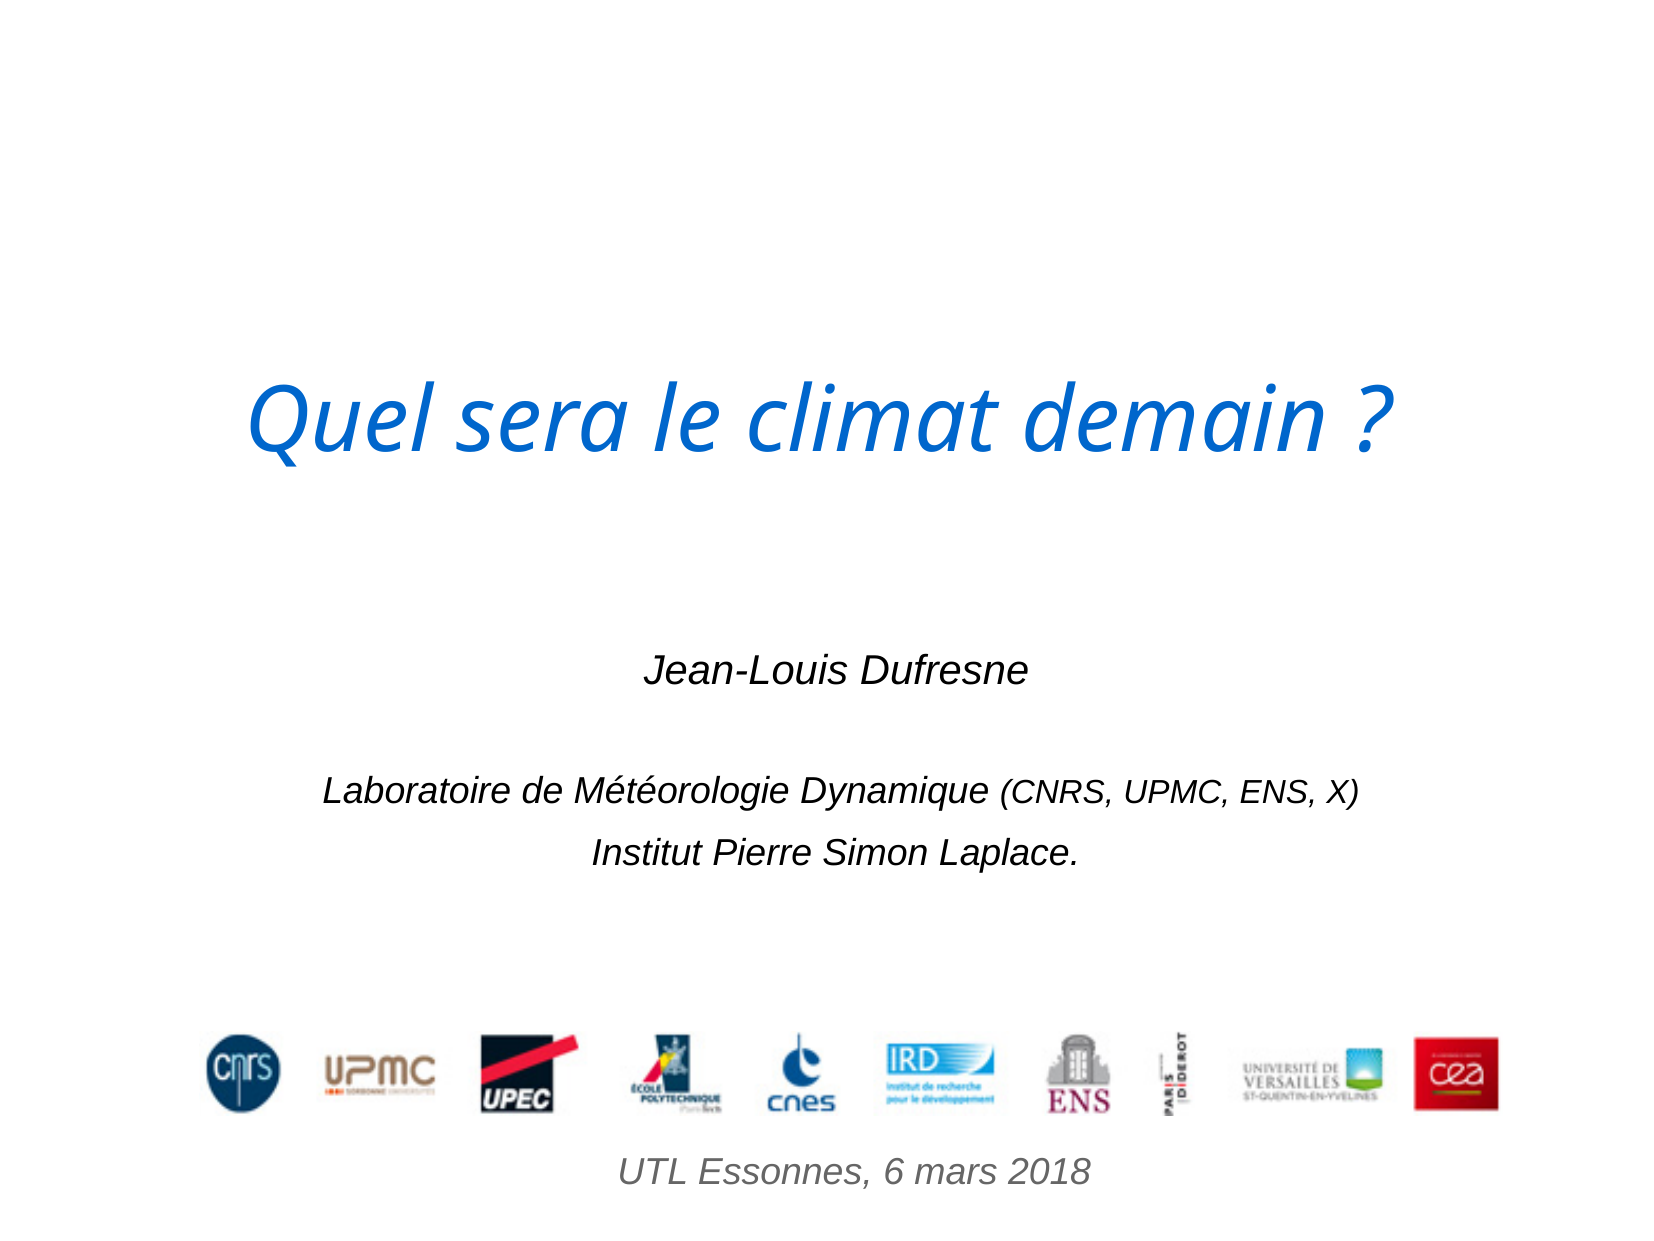

Quel sera le climat demain ?
Jean-Louis Dufresne
Laboratoire de Météorologie Dynamique (CNRS, UPMC, ENS, X)
Institut Pierre Simon Laplace.
UTL Essonnes, 6 mars 2018